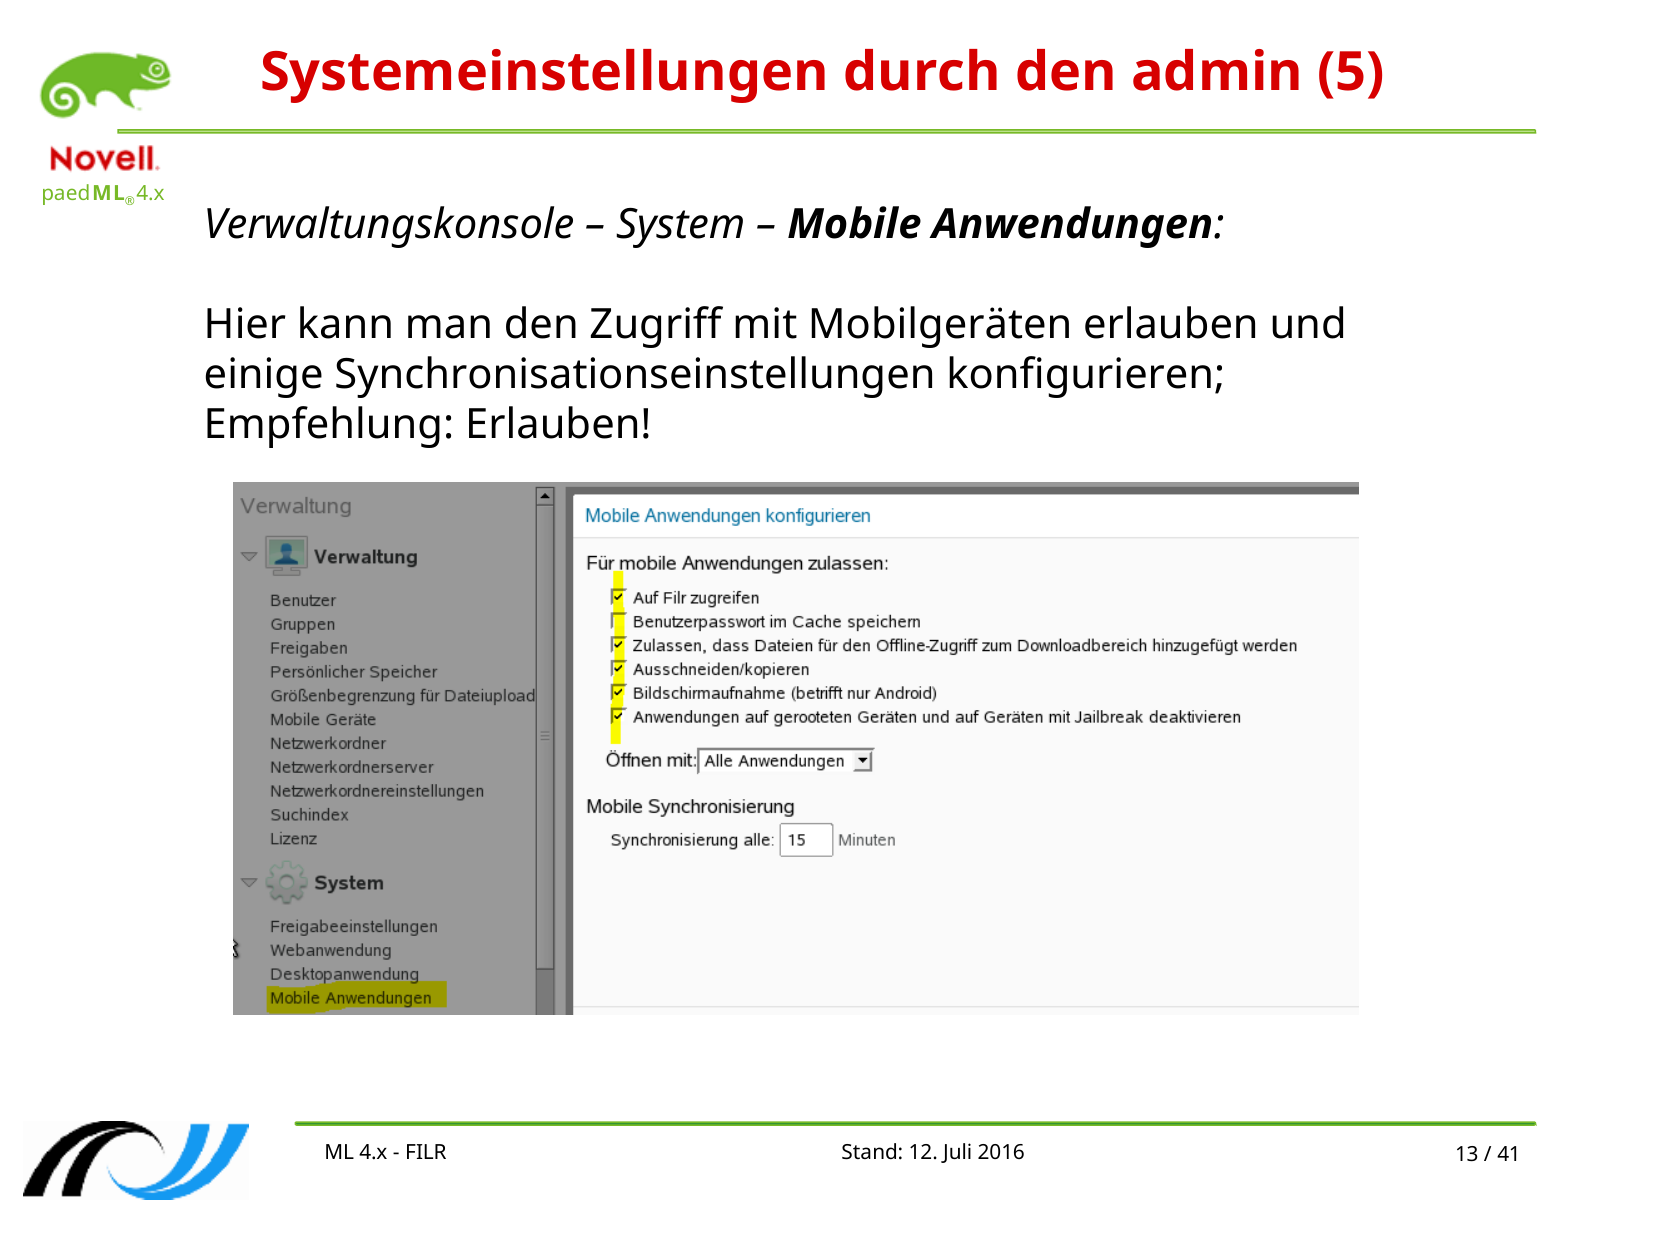

# Systemeinstellungen durch den admin (5)
Verwaltungskonsole – System – Mobile Anwendungen:
Hier kann man den Zugriff mit Mobilgeräten erlauben und einige Synchronisationseinstellungen konfigurieren;
Empfehlung: Erlauben!
ML 4.x - FILR
12. Juli 2016
13